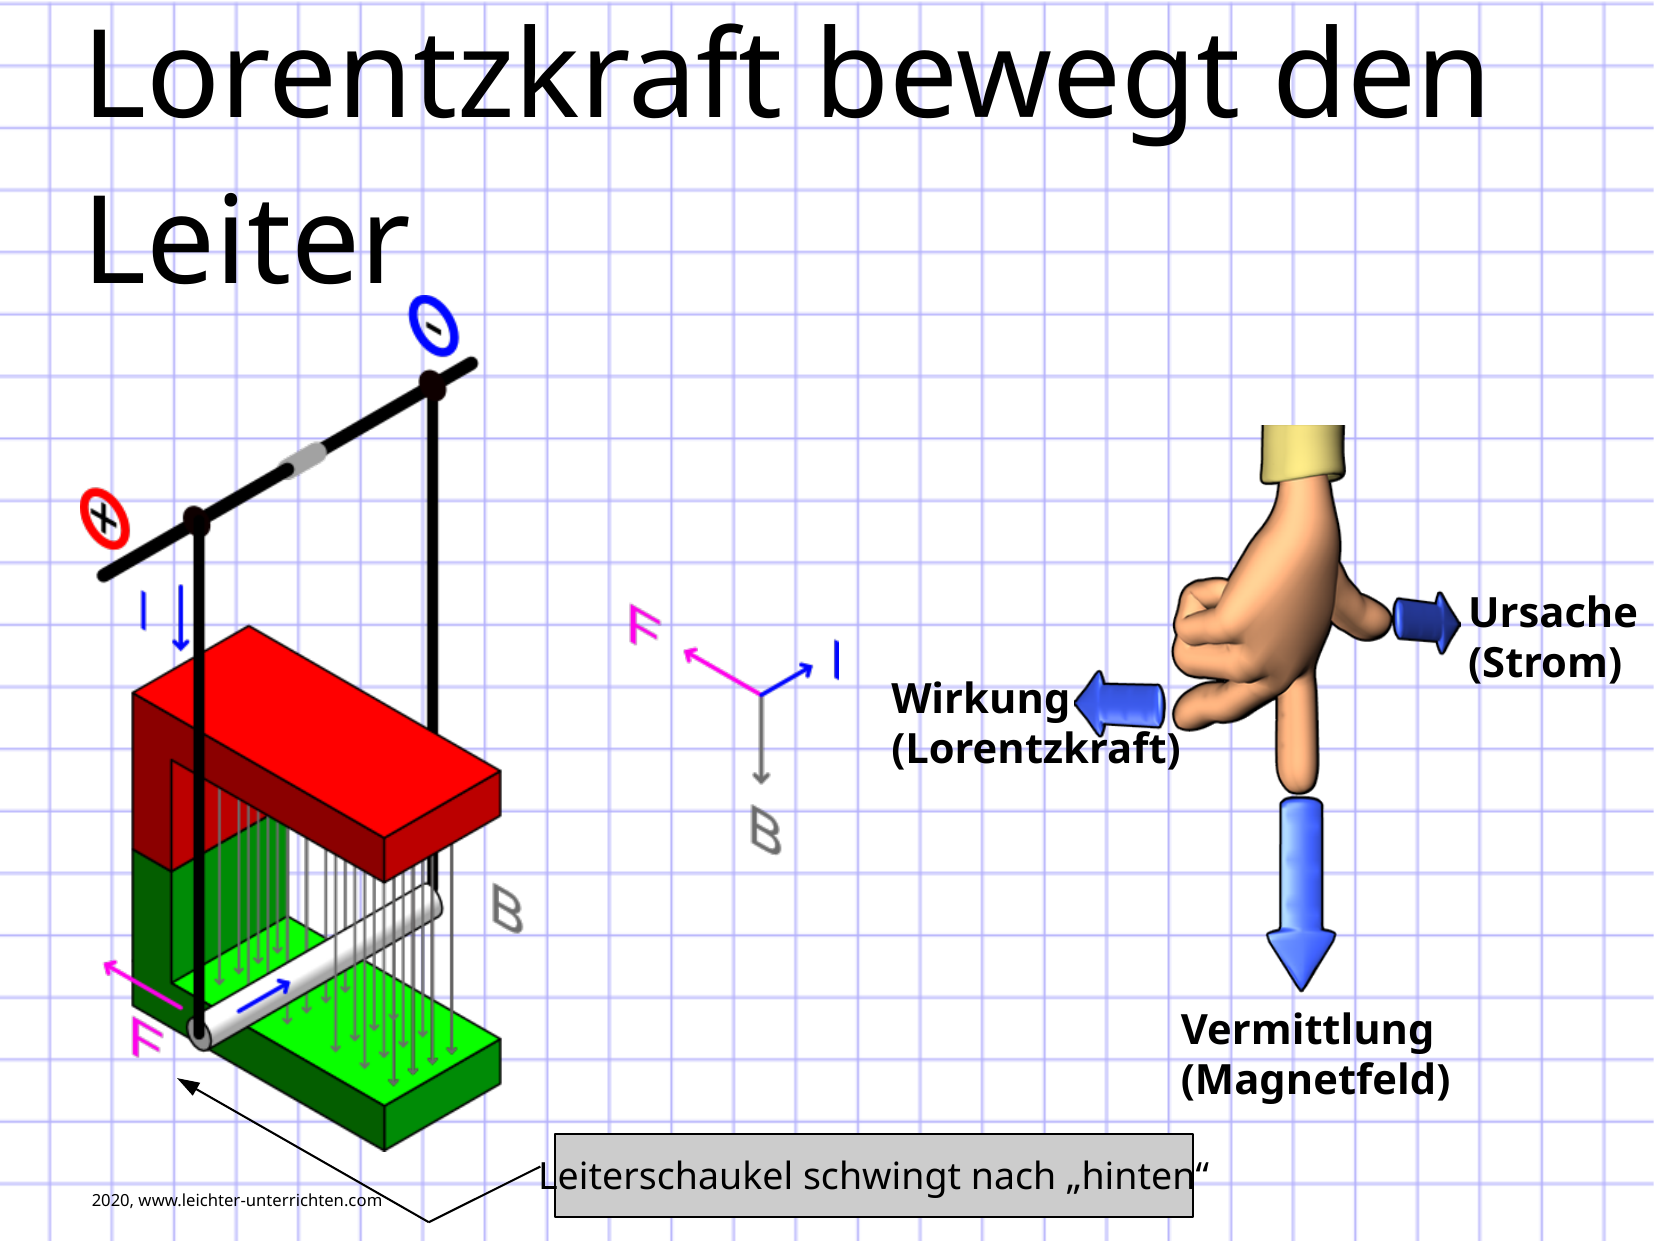

# Lorentzkraft bewegt den Leiter
Ursache
(Strom)
Wirkung
(Lorentzkraft)
Vermittlung
(Magnetfeld)
Leiterschaukel schwingt nach „hinten“